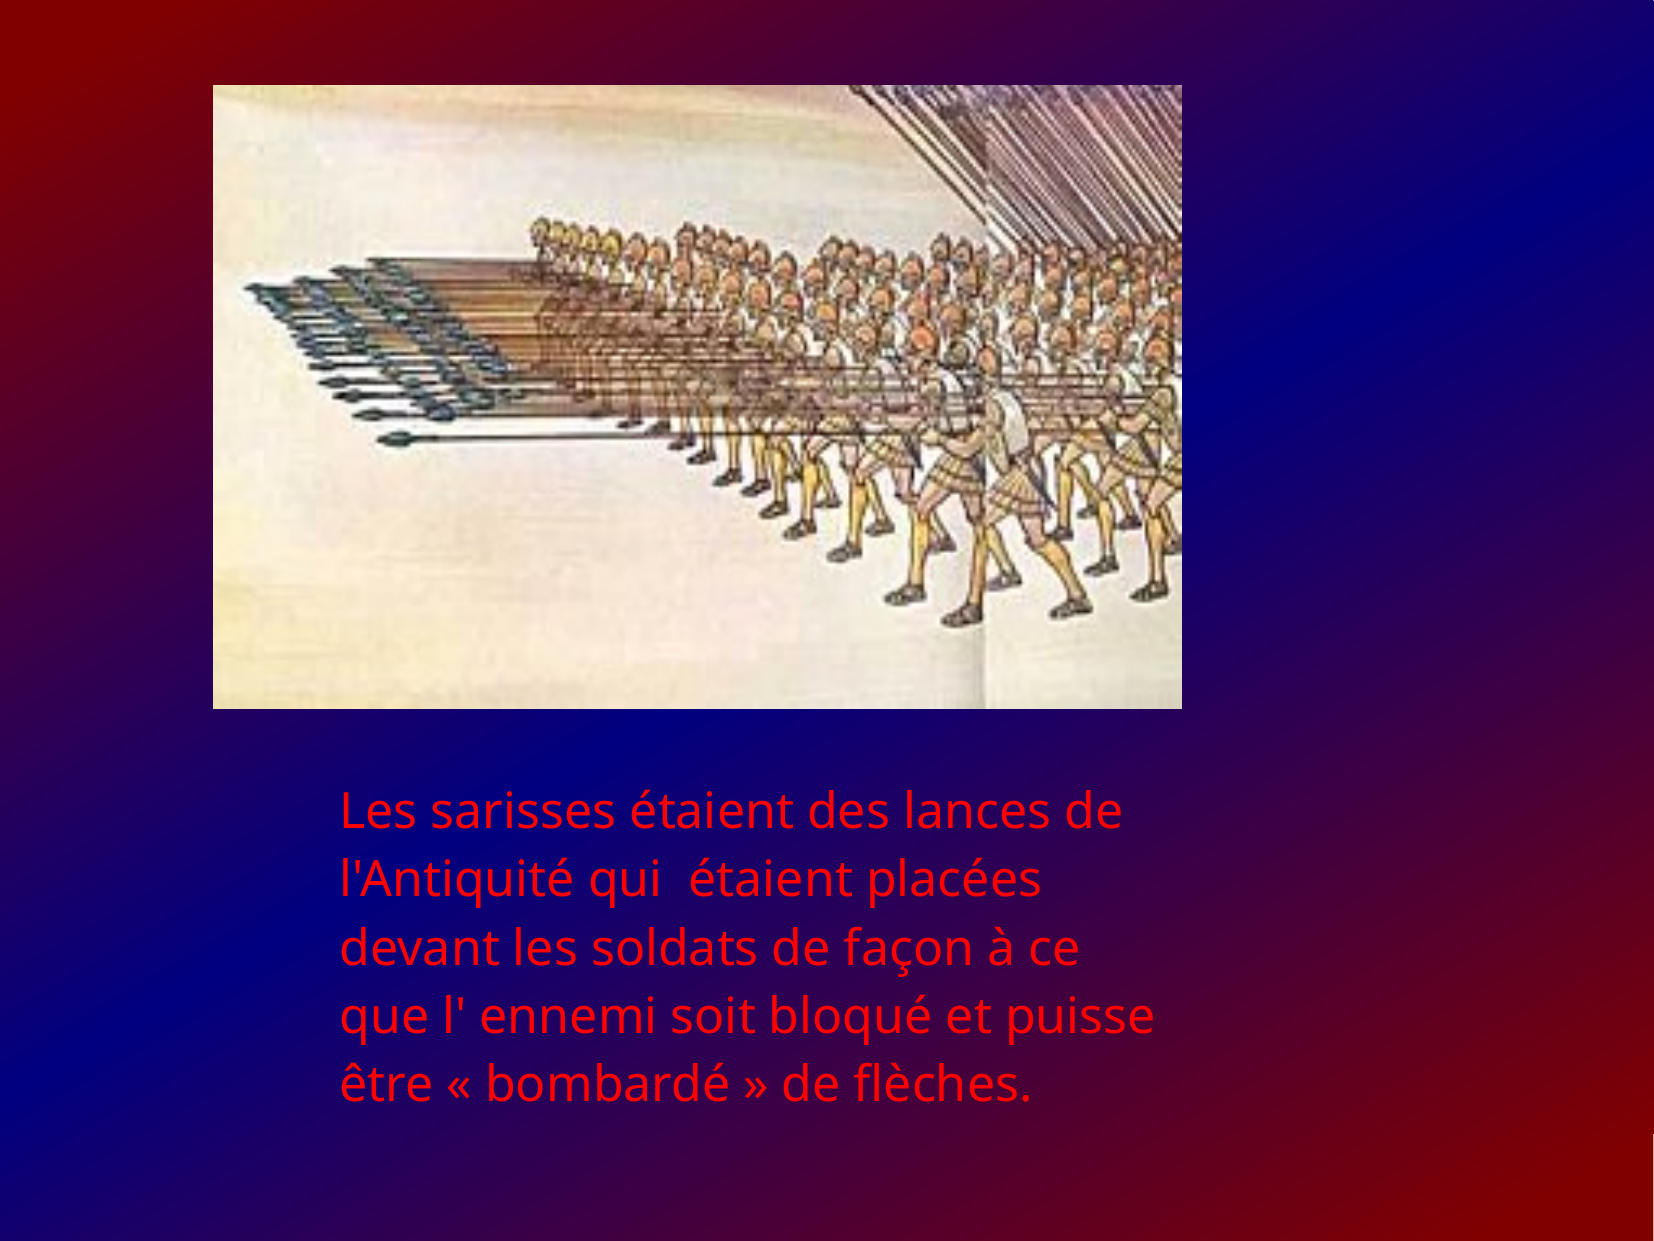

Les sarisses étaient des lances de l'Antiquité qui étaient placées devant les soldats de façon à ce que l' ennemi soit bloqué et puisse être « bombardé » de flèches.